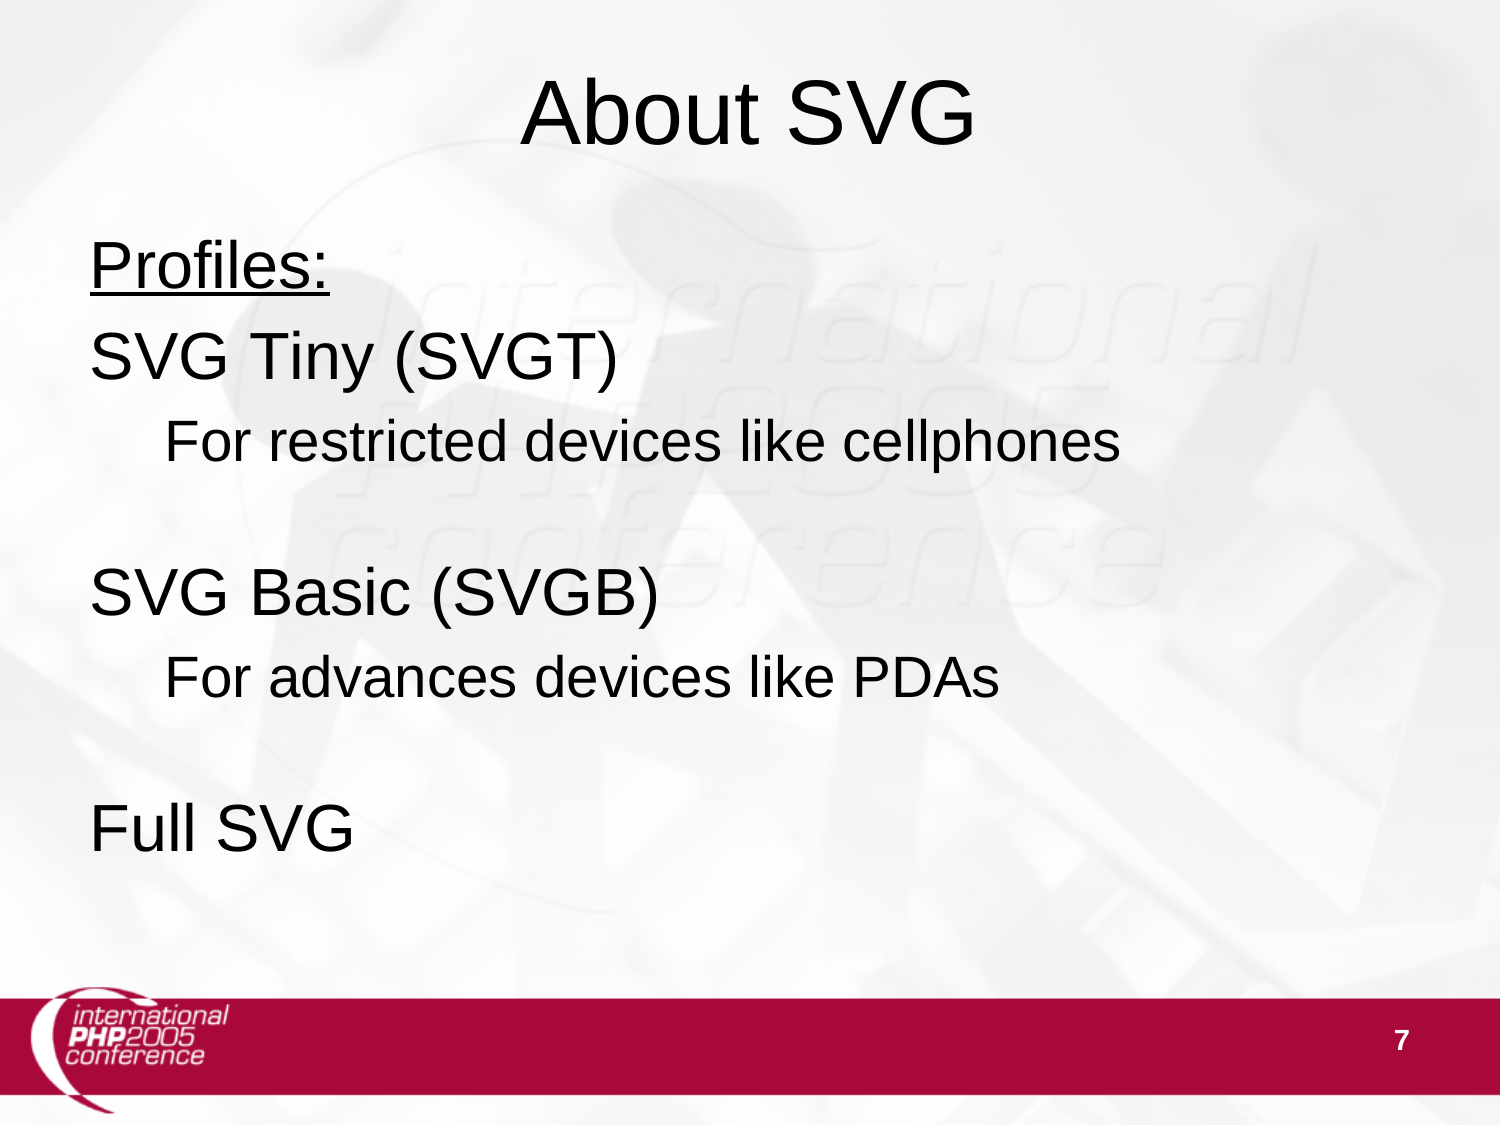

# About SVG
Profiles:
SVG Tiny (SVGT)
For restricted devices like cellphones
SVG Basic (SVGB)
For advances devices like PDAs
Full SVG
7